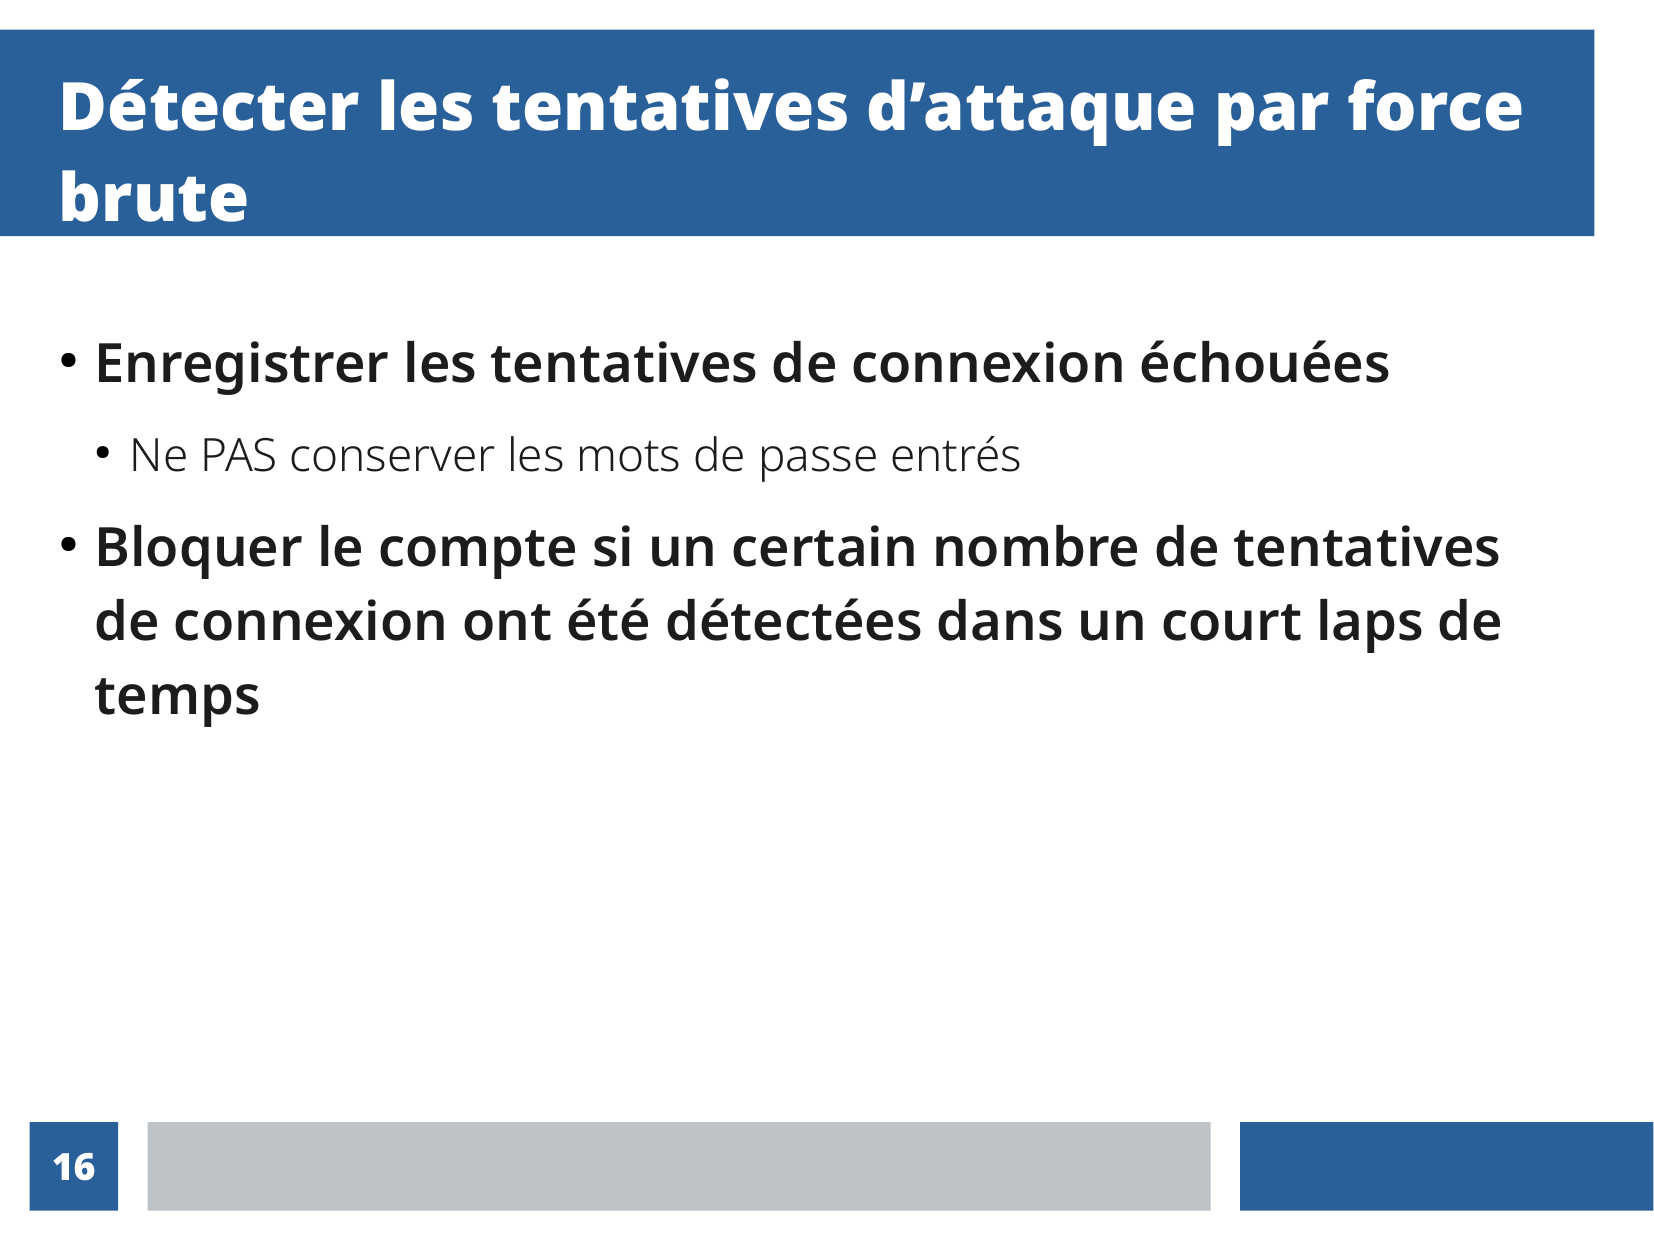

# Détecter les tentatives d’attaque par force brute
Enregistrer les tentatives de connexion échouées
Ne PAS conserver les mots de passe entrés
Bloquer le compte si un certain nombre de tentatives de connexion ont été détectées dans un court laps de temps
16